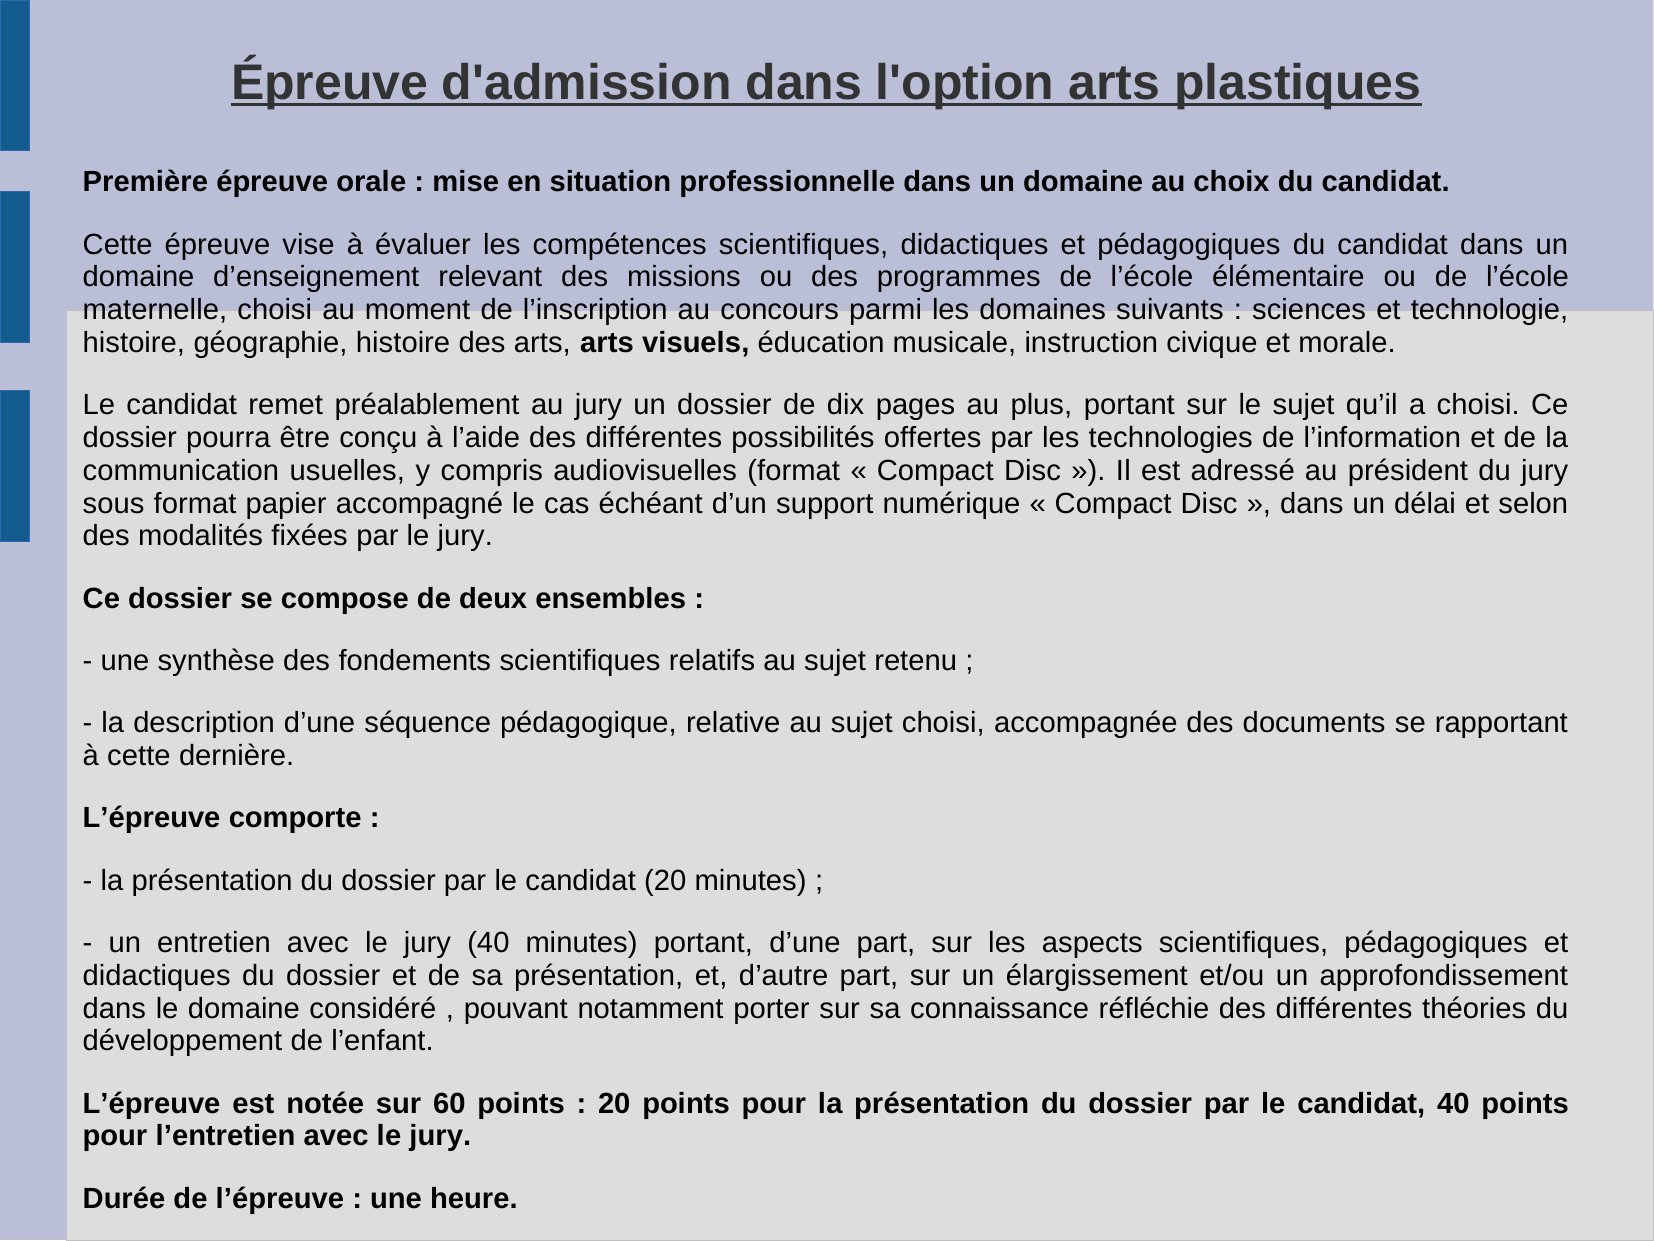

# Épreuve d'admission dans l'option arts plastiques
Première épreuve orale : mise en situation professionnelle dans un domaine au choix du candidat.
Cette épreuve vise à évaluer les compétences scientifiques, didactiques et pédagogiques du candidat dans un domaine d’enseignement relevant des missions ou des programmes de l’école élémentaire ou de l’école maternelle, choisi au moment de l’inscription au concours parmi les domaines suivants : sciences et technologie, histoire, géographie, histoire des arts, arts visuels, éducation musicale, instruction civique et morale.
Le candidat remet préalablement au jury un dossier de dix pages au plus, portant sur le sujet qu’il a choisi. Ce dossier pourra être conçu à l’aide des différentes possibilités offertes par les technologies de l’information et de la communication usuelles, y compris audiovisuelles (format « Compact Disc »). Il est adressé au président du jury sous format papier accompagné le cas échéant d’un support numérique « Compact Disc », dans un délai et selon des modalités fixées par le jury.
Ce dossier se compose de deux ensembles :
- une synthèse des fondements scientifiques relatifs au sujet retenu ;
- la description d’une séquence pédagogique, relative au sujet choisi, accompagnée des documents se rapportant à cette dernière.
L’épreuve comporte :
- la présentation du dossier par le candidat (20 minutes) ;
- un entretien avec le jury (40 minutes) portant, d’une part, sur les aspects scientifiques, pédagogiques et didactiques du dossier et de sa présentation, et, d’autre part, sur un élargissement et/ou un approfondissement dans le domaine considéré , pouvant notamment porter sur sa connaissance réfléchie des différentes théories du développement de l’enfant.
L’épreuve est notée sur 60 points : 20 points pour la présentation du dossier par le candidat, 40 points pour l’entretien avec le jury.
Durée de l’épreuve : une heure.